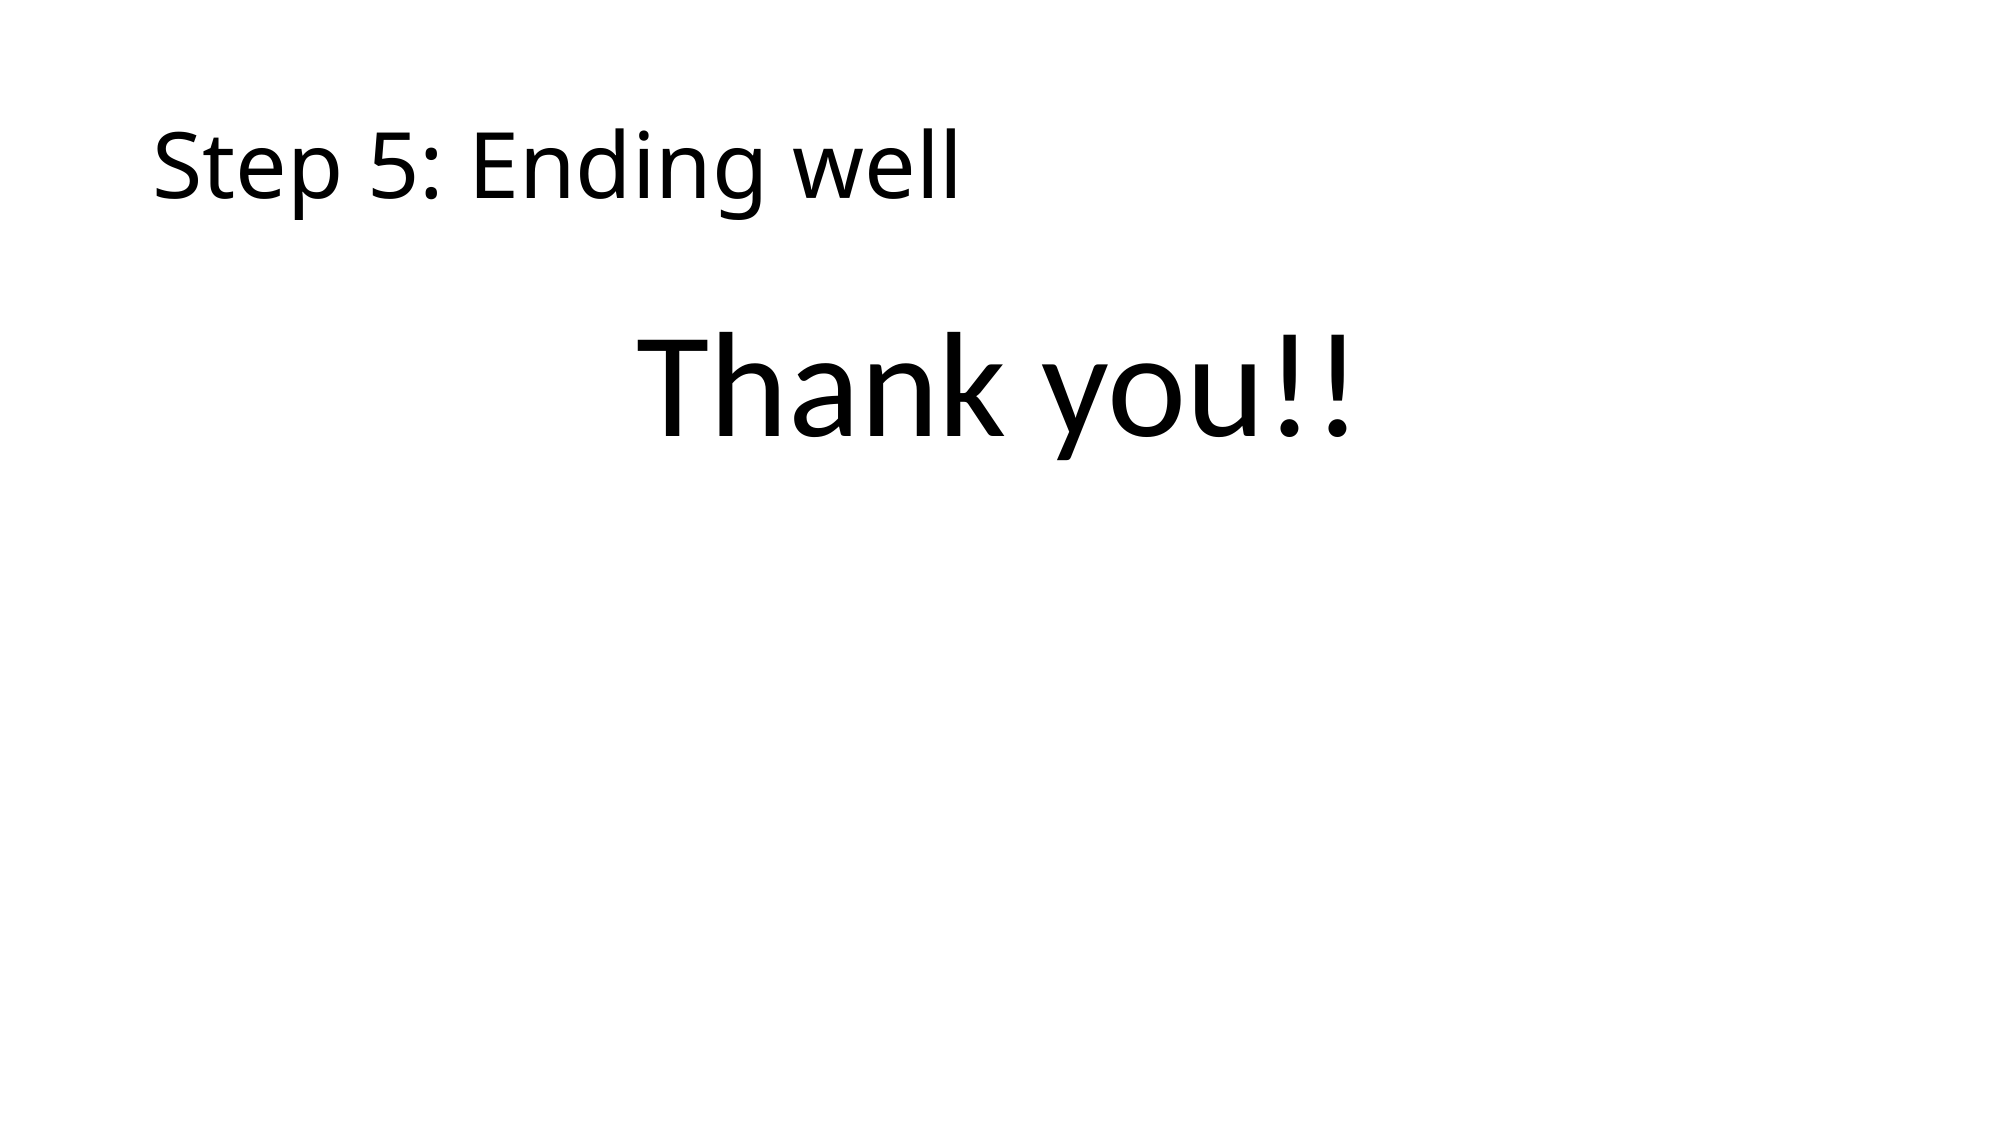

# Step 5: Ending well
Thank you!!